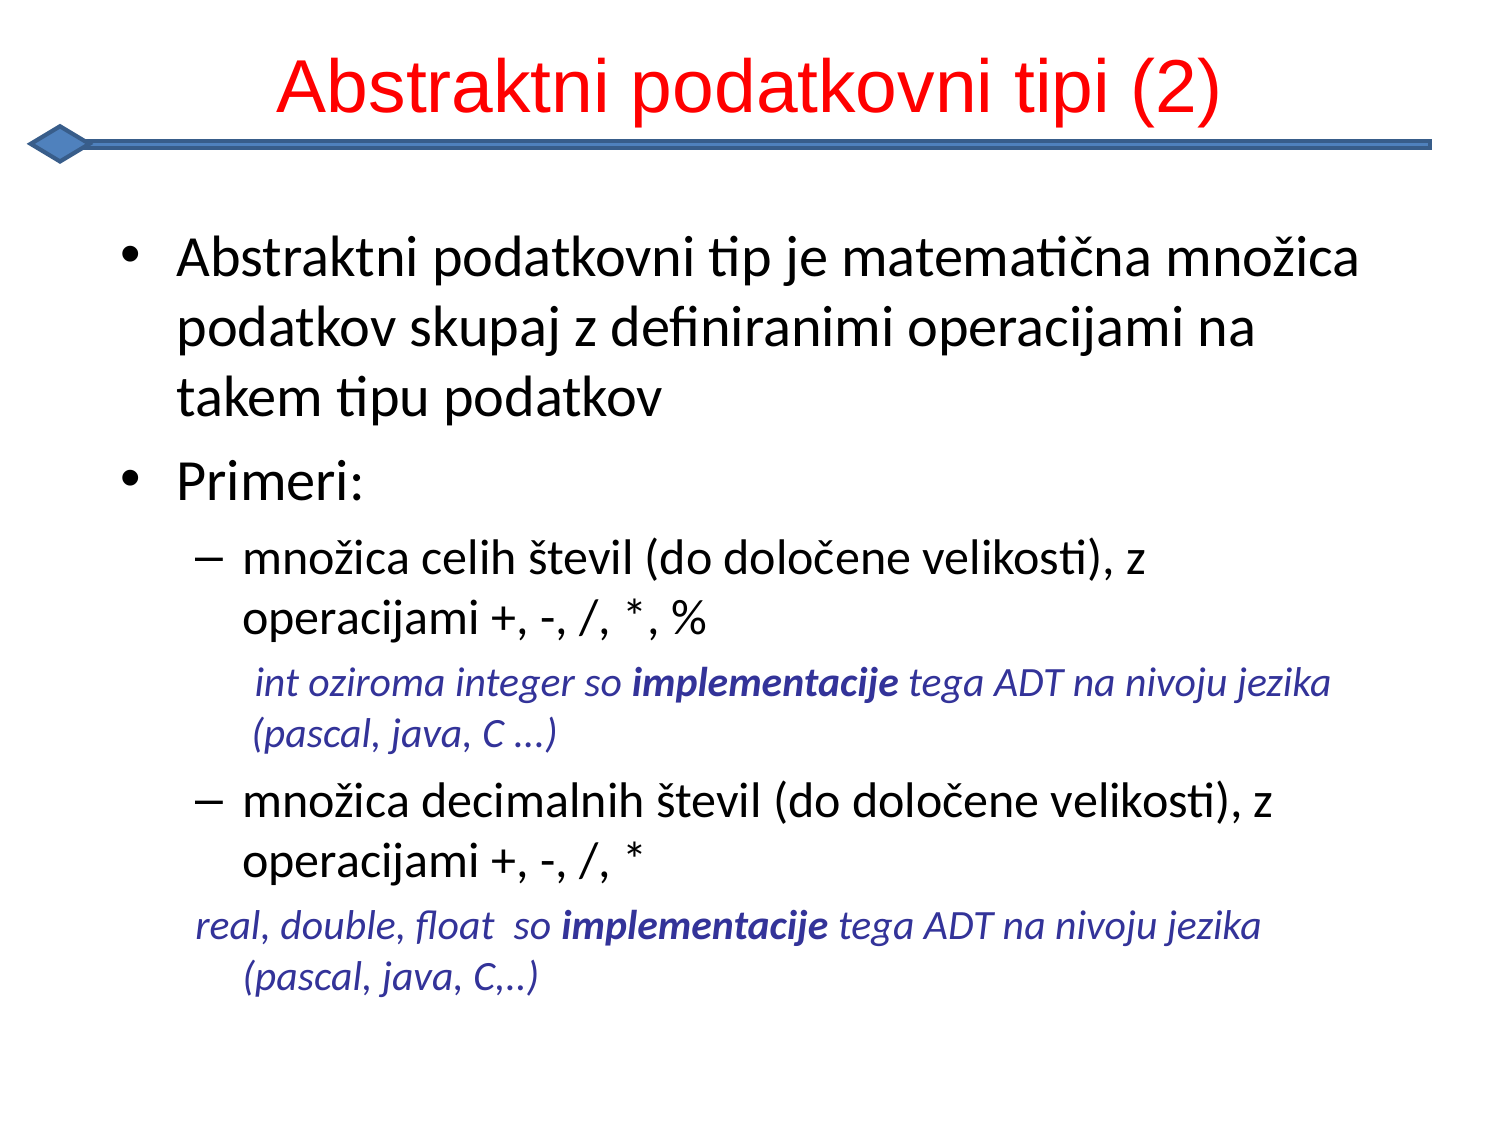

# Abstraktni podatkovni tipi (2)
Abstraktni podatkovni tip je matematična množica podatkov skupaj z definiranimi operacijami na takem tipu podatkov
Primeri:
množica celih števil (do določene velikosti), z operacijami +, -, /, *, %
int oziroma integer so implementacije tega ADT na nivoju jezika (pascal, java, C ...)
množica decimalnih števil (do določene velikosti), z operacijami +, -, /, *
real, double, float so implementacije tega ADT na nivoju jezika (pascal, java, C,..)